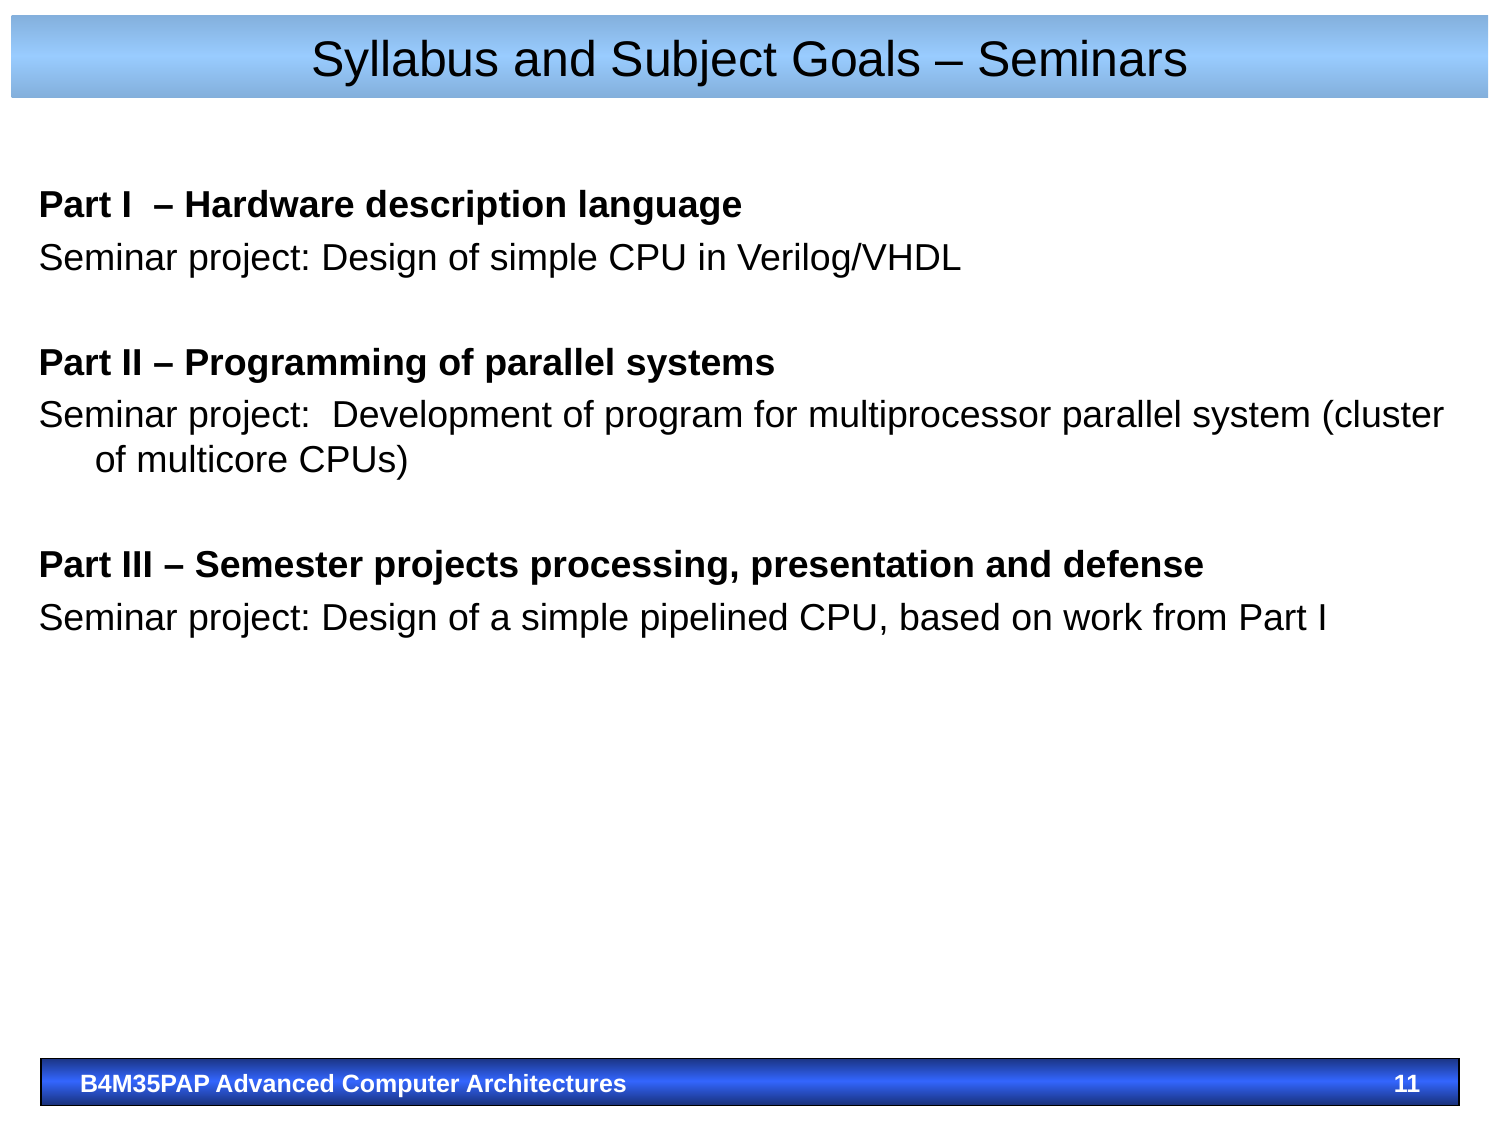

# Syllabus and Subject Goals – Seminars
Part I – Hardware description language
Seminar project: Design of simple CPU in Verilog/VHDL
Part II – Programming of parallel systems
Seminar project: Development of program for multiprocessor parallel system (cluster of multicore CPUs)
Part III – Semester projects processing, presentation and defense
Seminar project: Design of a simple pipelined CPU, based on work from Part I